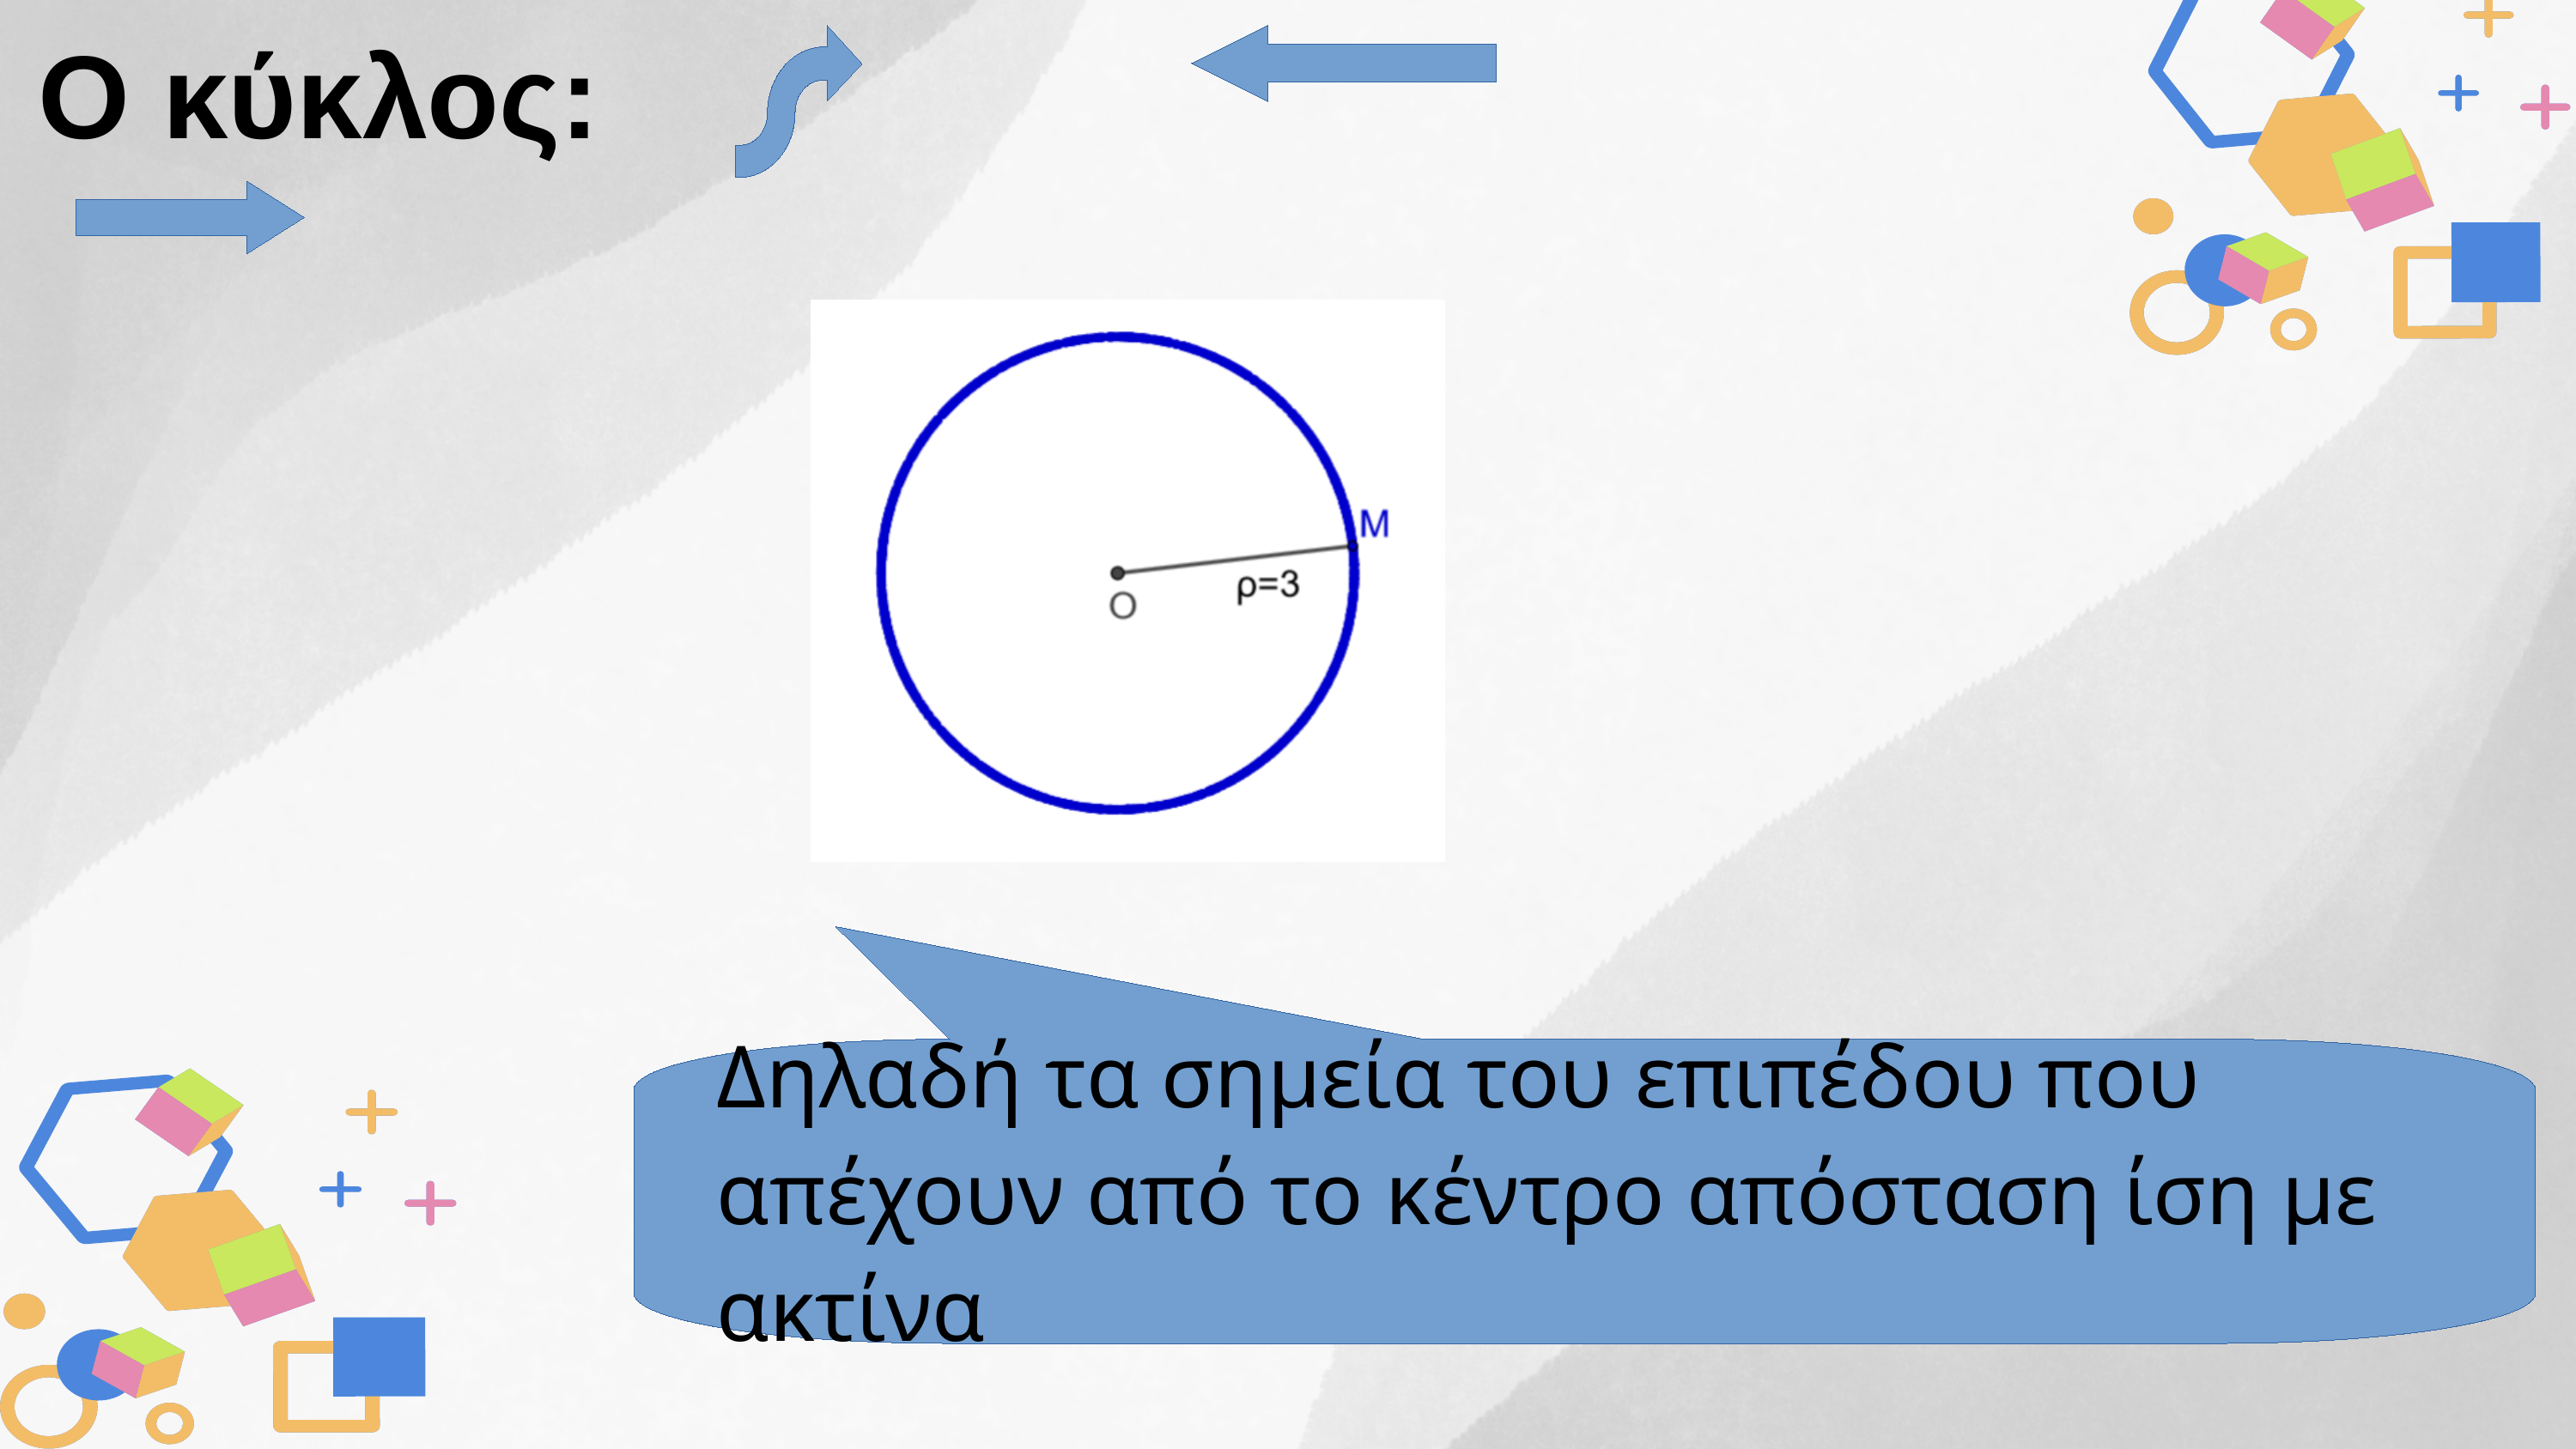

Ο κύκλος:
Δηλαδή τα σημεία του επιπέδου που απέχουν από το κέντρο απόσταση ίση με ακτίνα